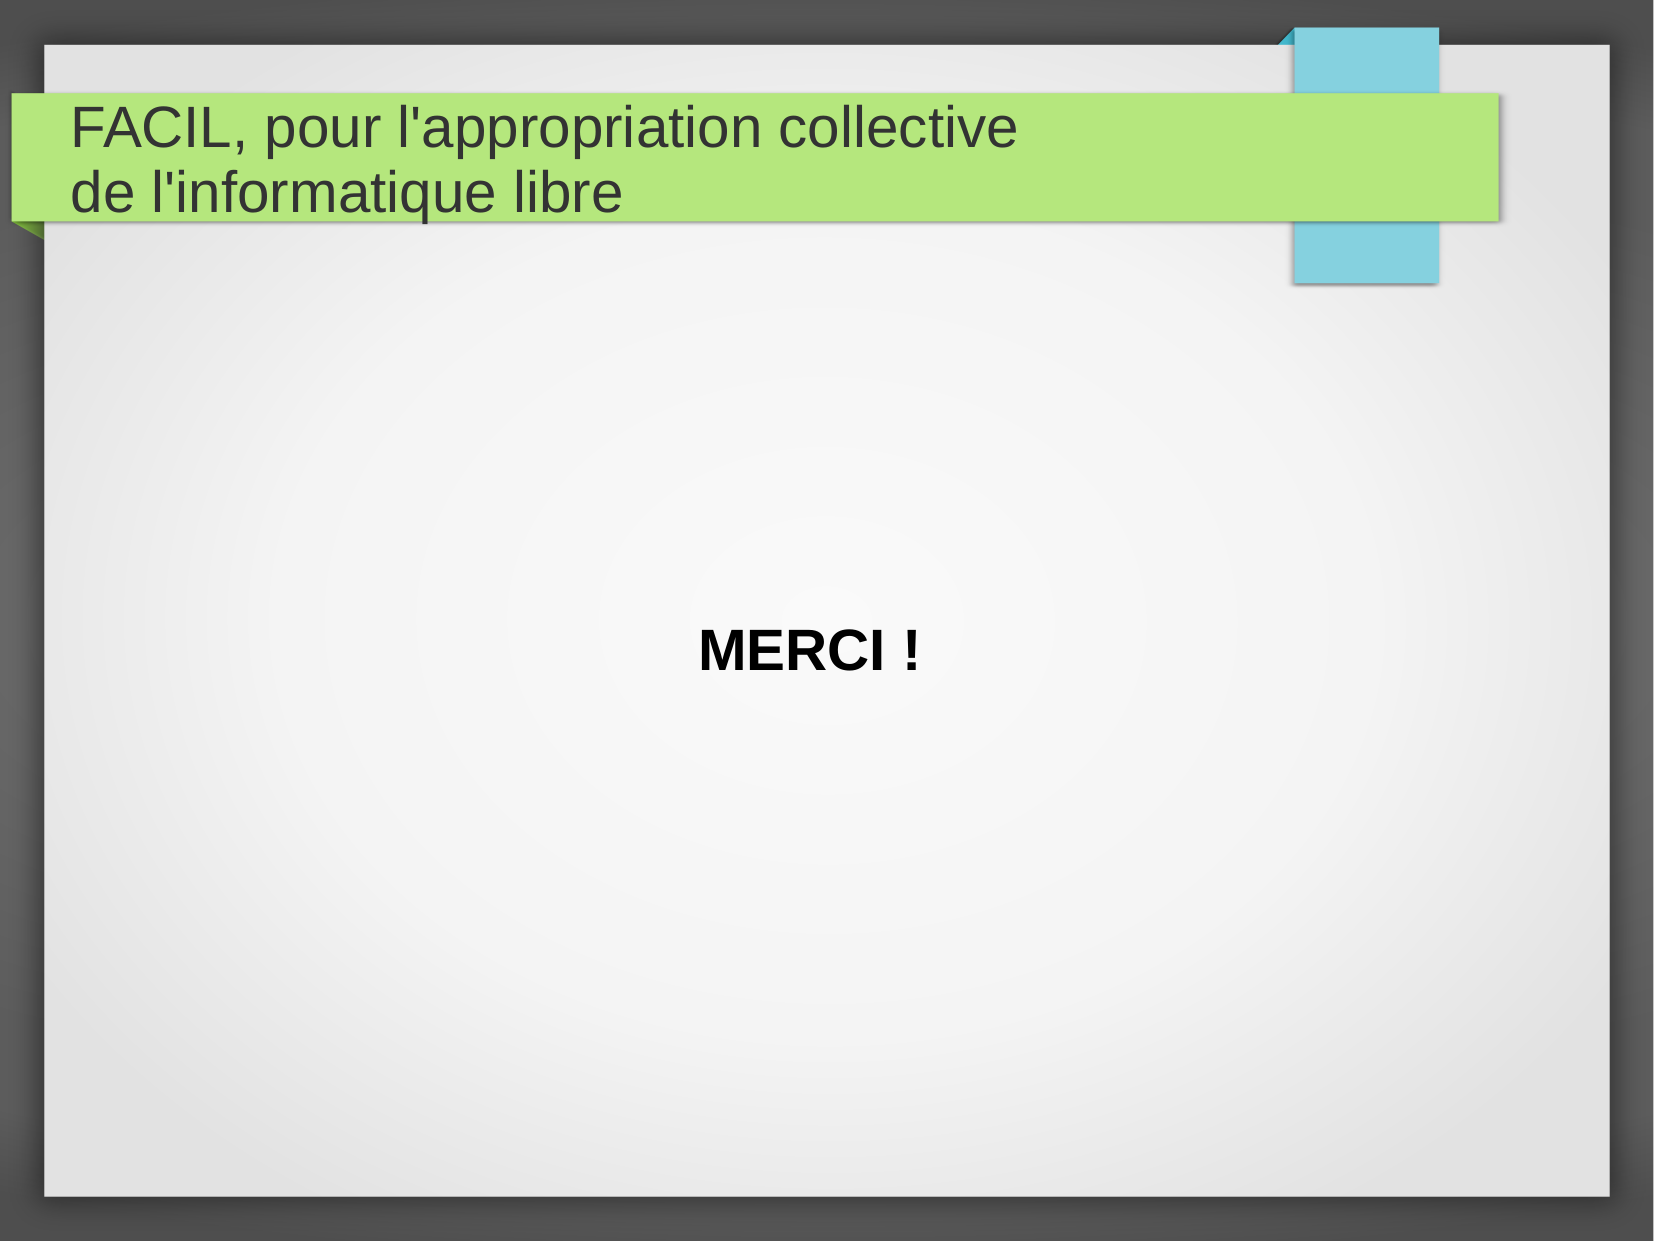

# FACIL, pour l'appropriation collective de l'informatique libre
MERCI !